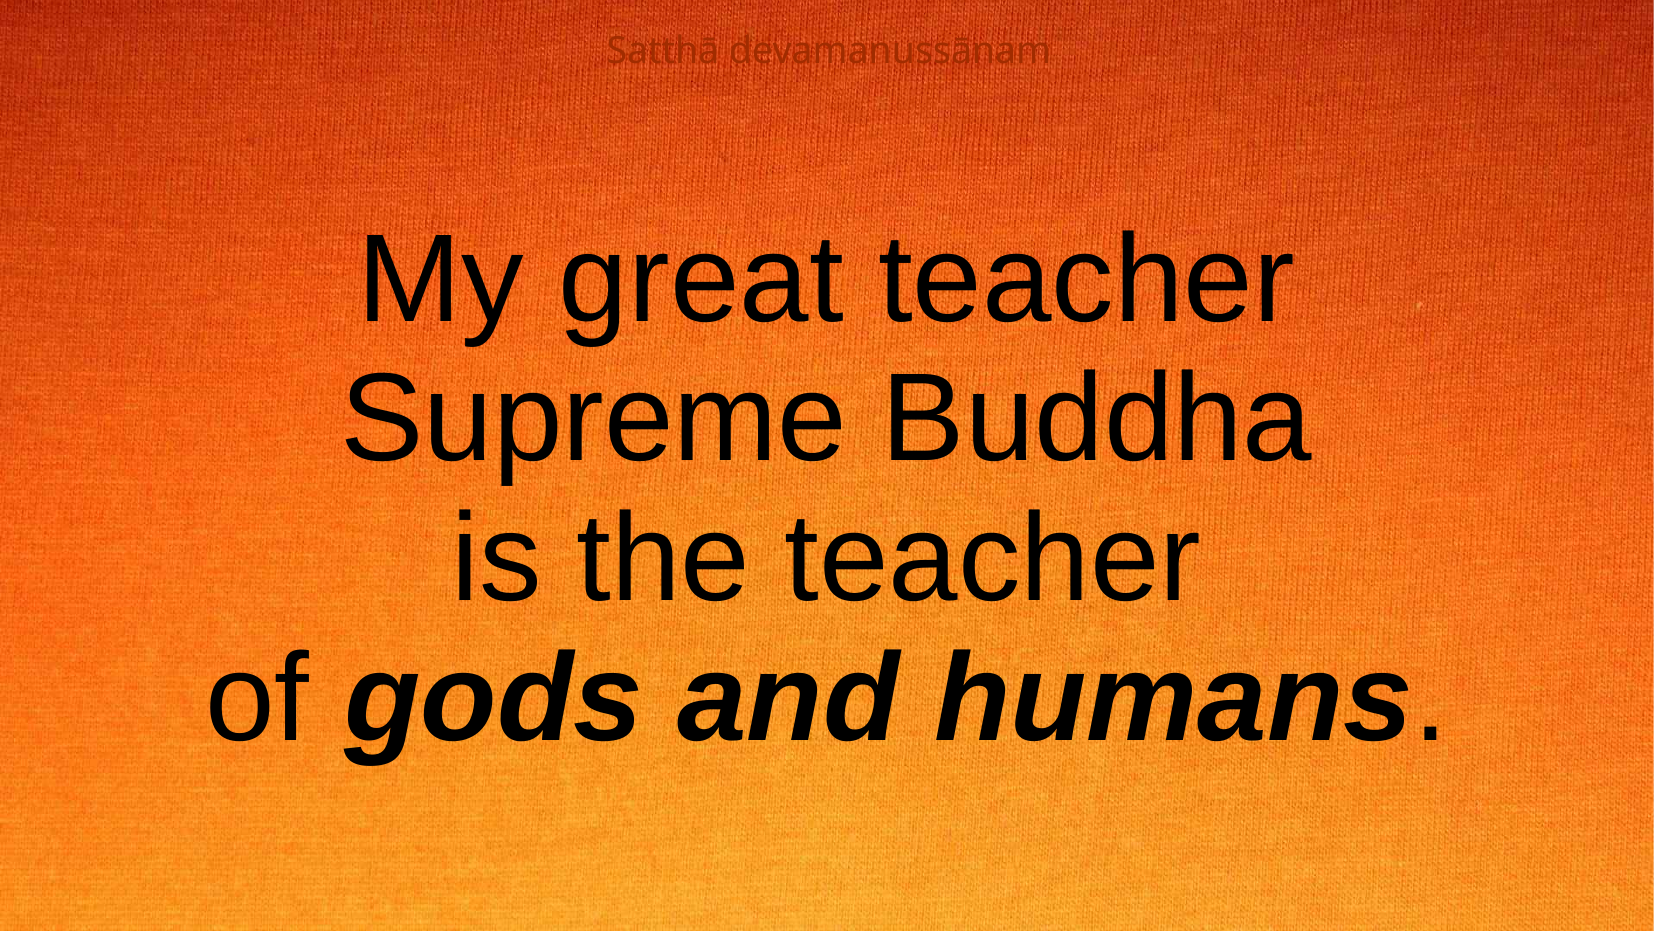

Satthā devamanussānam
# My great teacher
Supreme Buddha
is the teacher
of gods and humans.